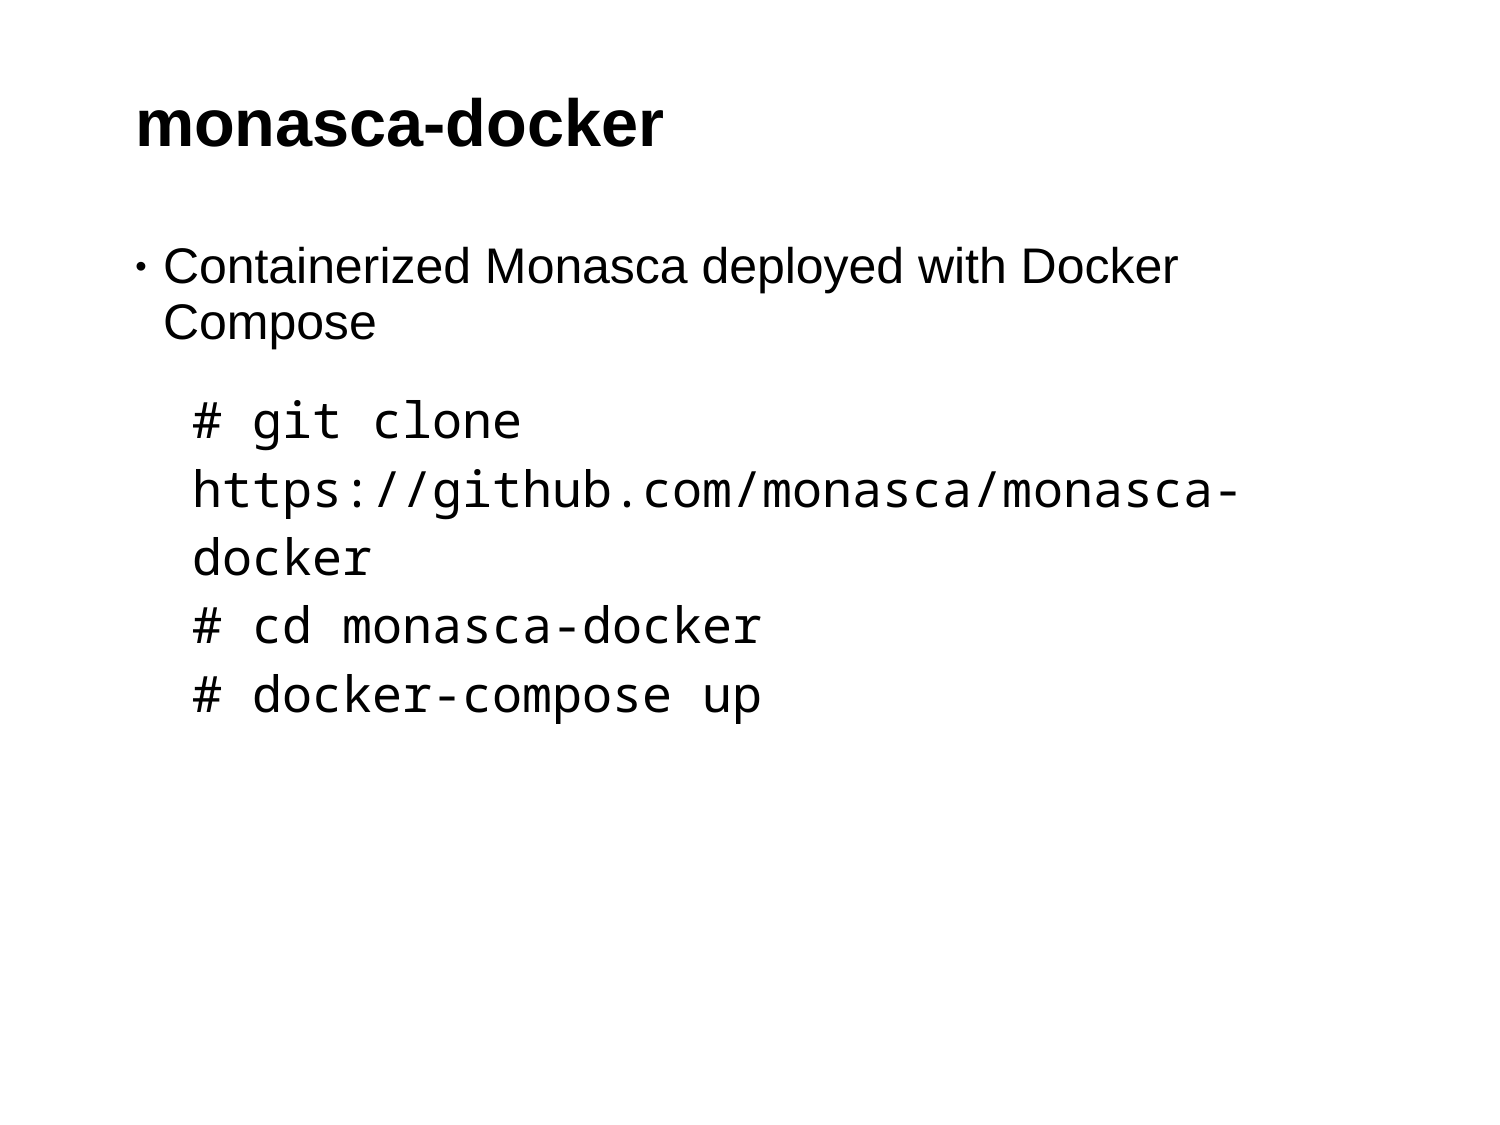

# monasca-docker
Containerized Monasca deployed with Docker Compose
# git clone https://github.com/monasca/monasca-docker # cd monasca-docker # docker-compose up